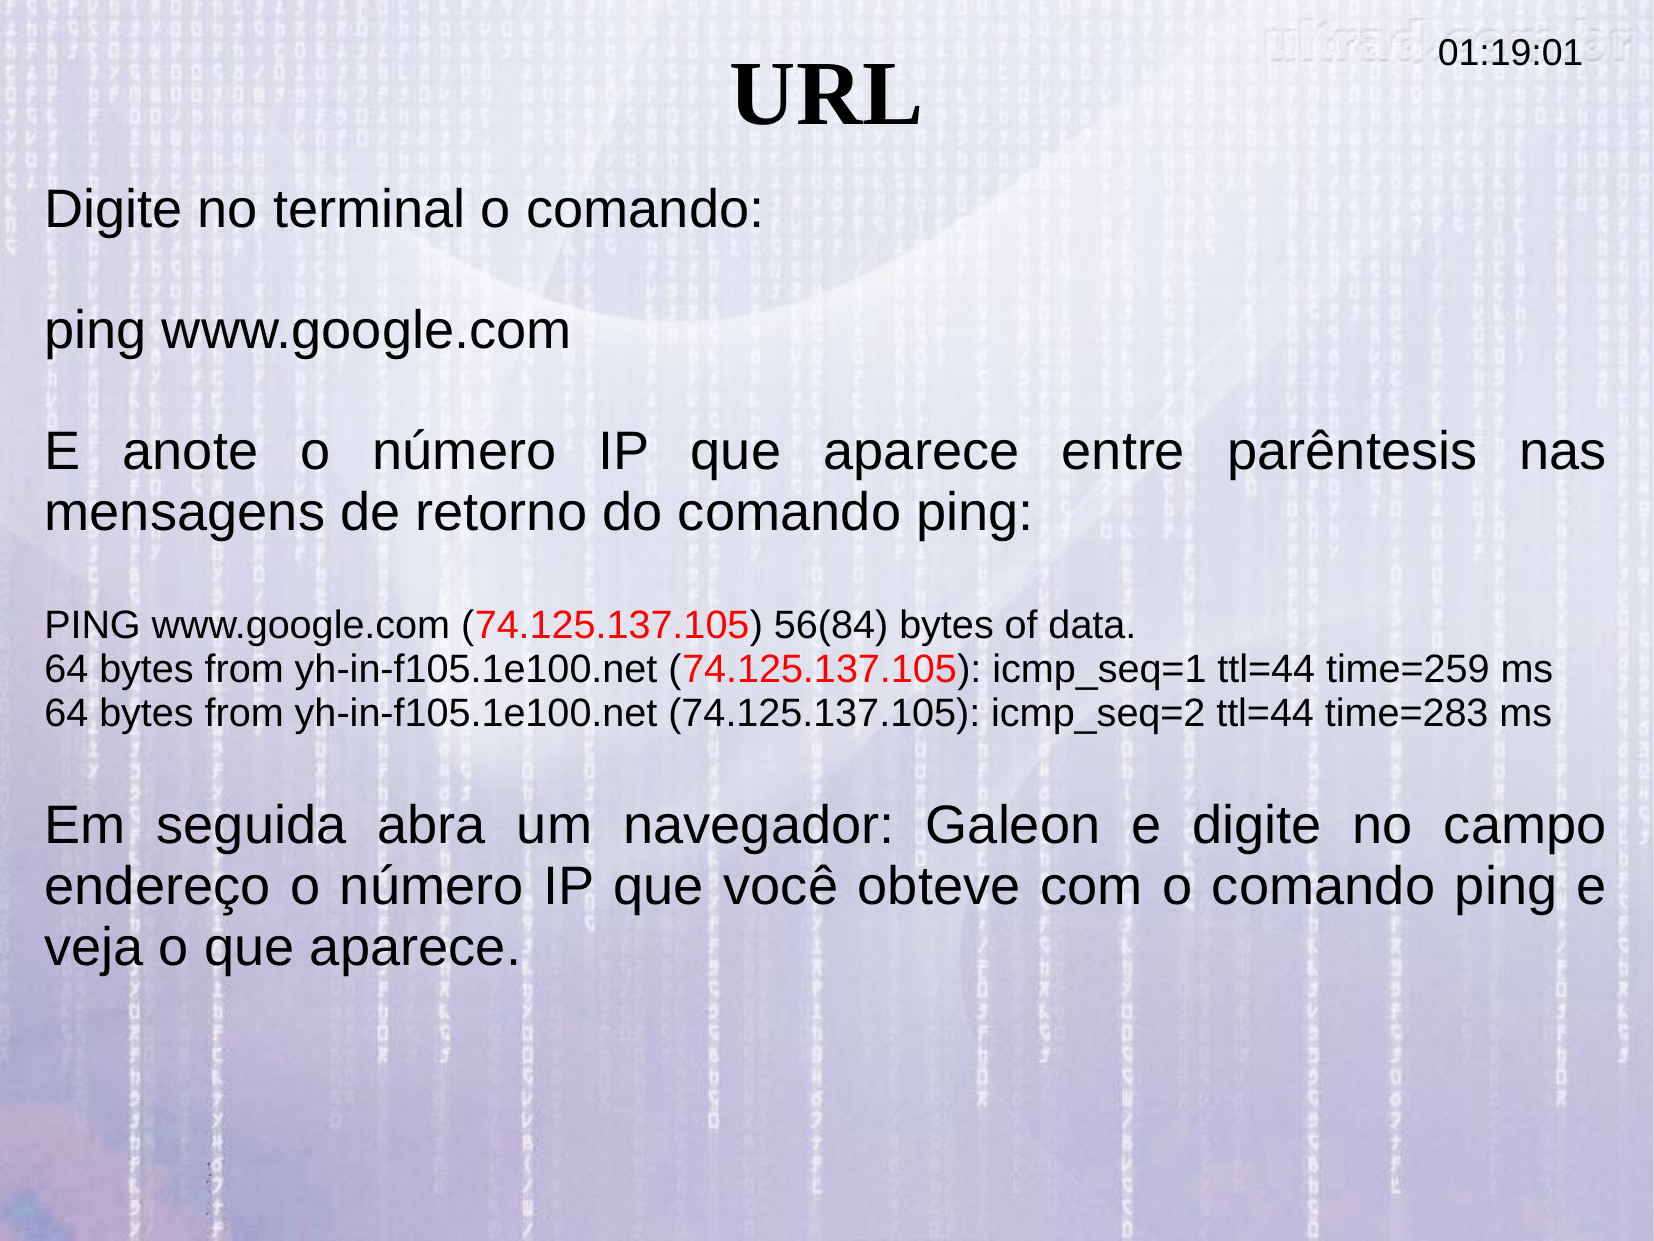

03:29:15
URL
Digite no terminal o comando:
ping www.google.com
E anote o número IP que aparece entre parêntesis nas mensagens de retorno do comando ping:
PING www.google.com (74.125.137.105) 56(84) bytes of data.
64 bytes from yh-in-f105.1e100.net (74.125.137.105): icmp_seq=1 ttl=44 time=259 ms
64 bytes from yh-in-f105.1e100.net (74.125.137.105): icmp_seq=2 ttl=44 time=283 ms
Em seguida abra um navegador: Galeon e digite no campo endereço o número IP que você obteve com o comando ping e veja o que aparece.